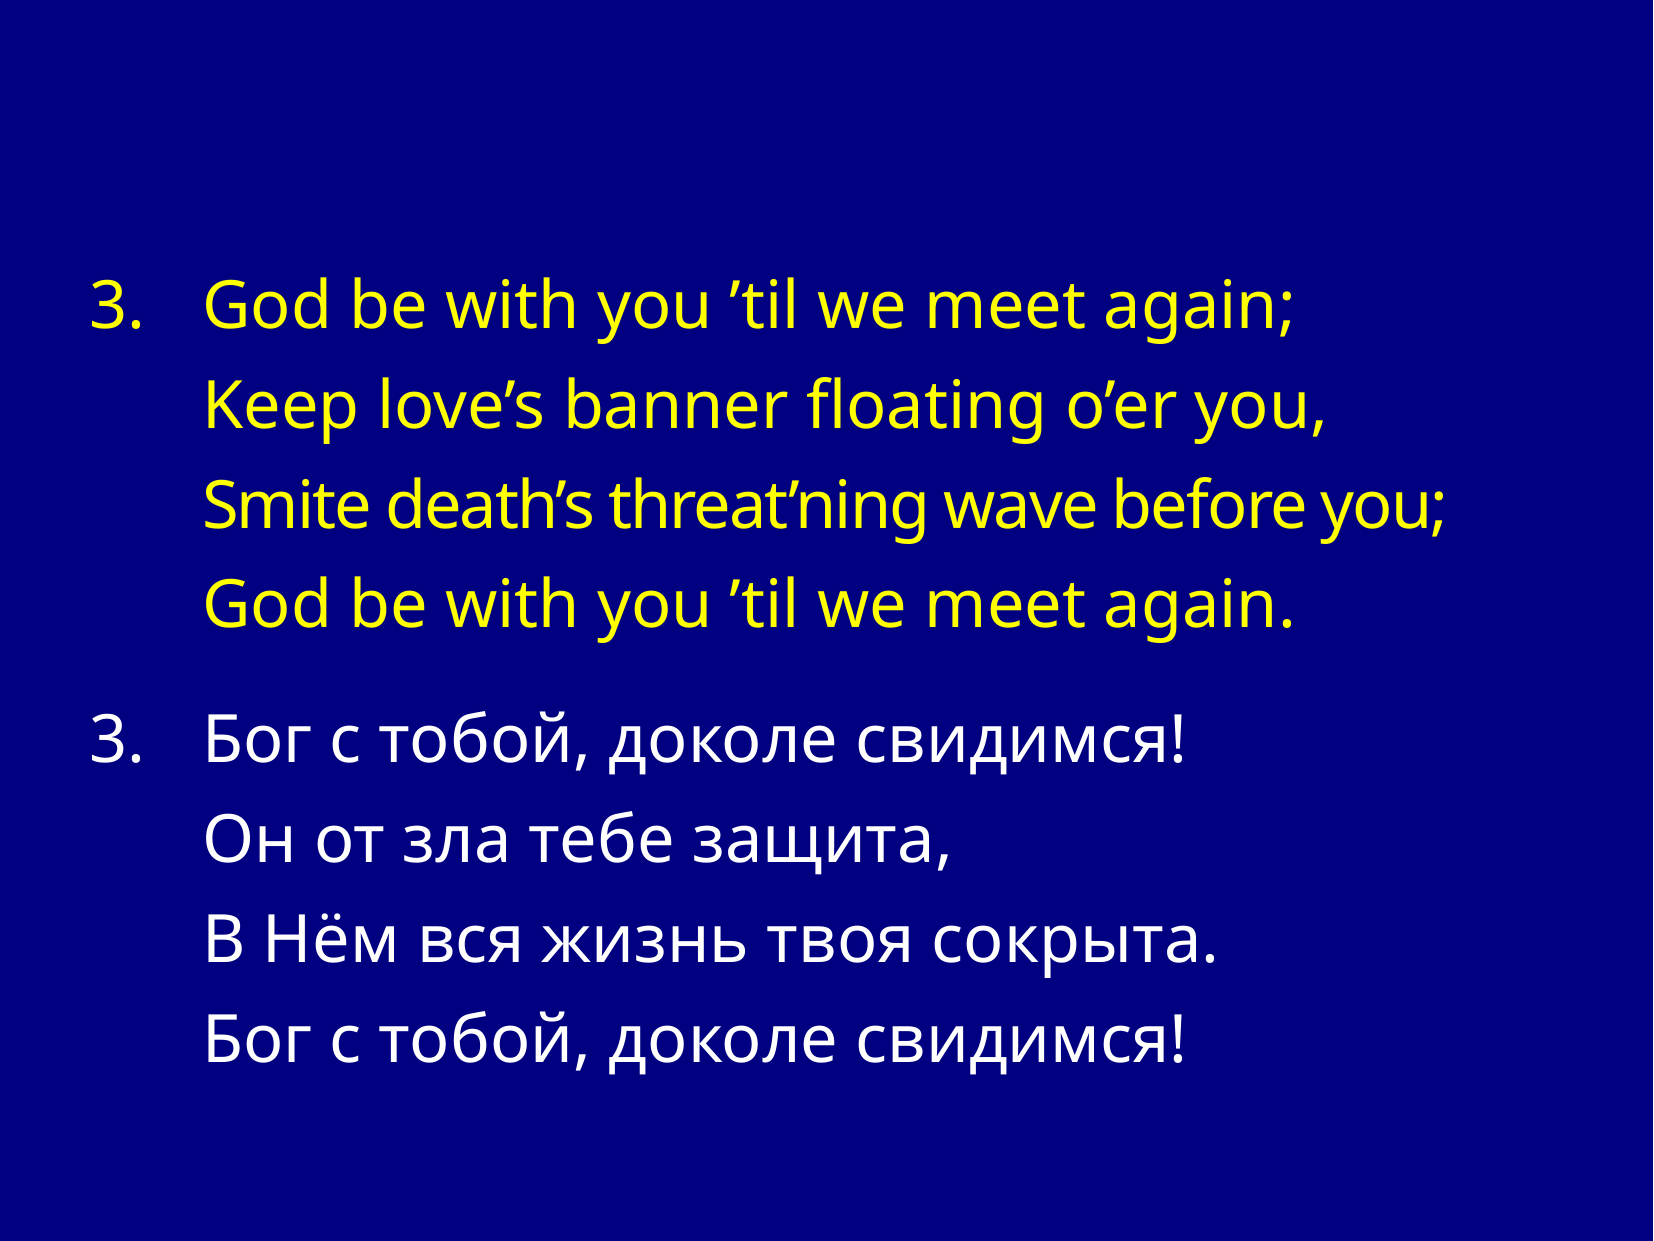

3.	God be with you ’til we meet again;
	Keep love’s banner floating o’er you,
	Smite death’s threat’ning wave before you;
	God be with you ’til we meet again.
3.	Бог с тобой, доколе свидимся!
	Он от зла тебе защита,
	В Нём вся жизнь твоя сокрыта.
	Бог с тобой, доколе свидимся!